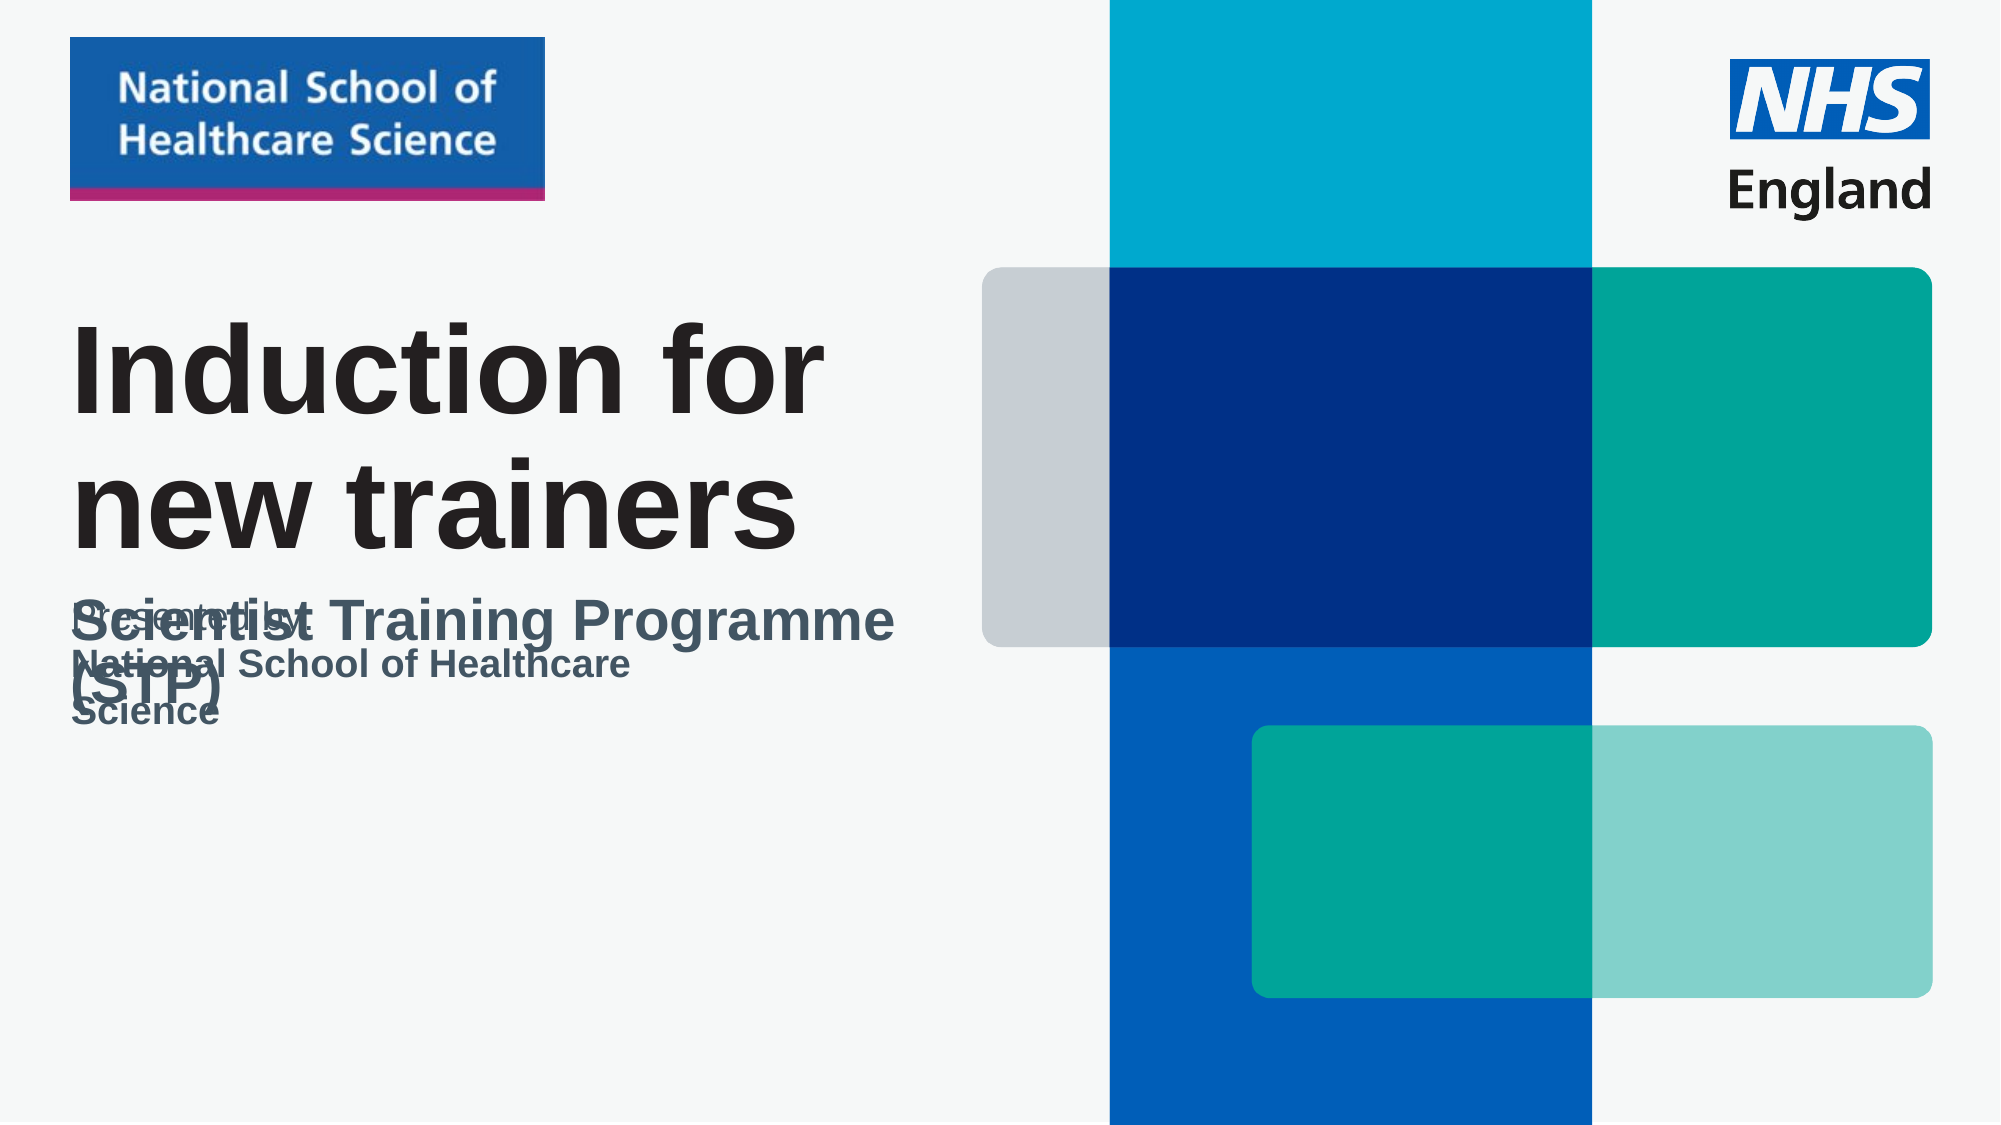

# Induction for new trainers
Scientist Training Programme (STP)
Presented by:
National School of Healthcare Science